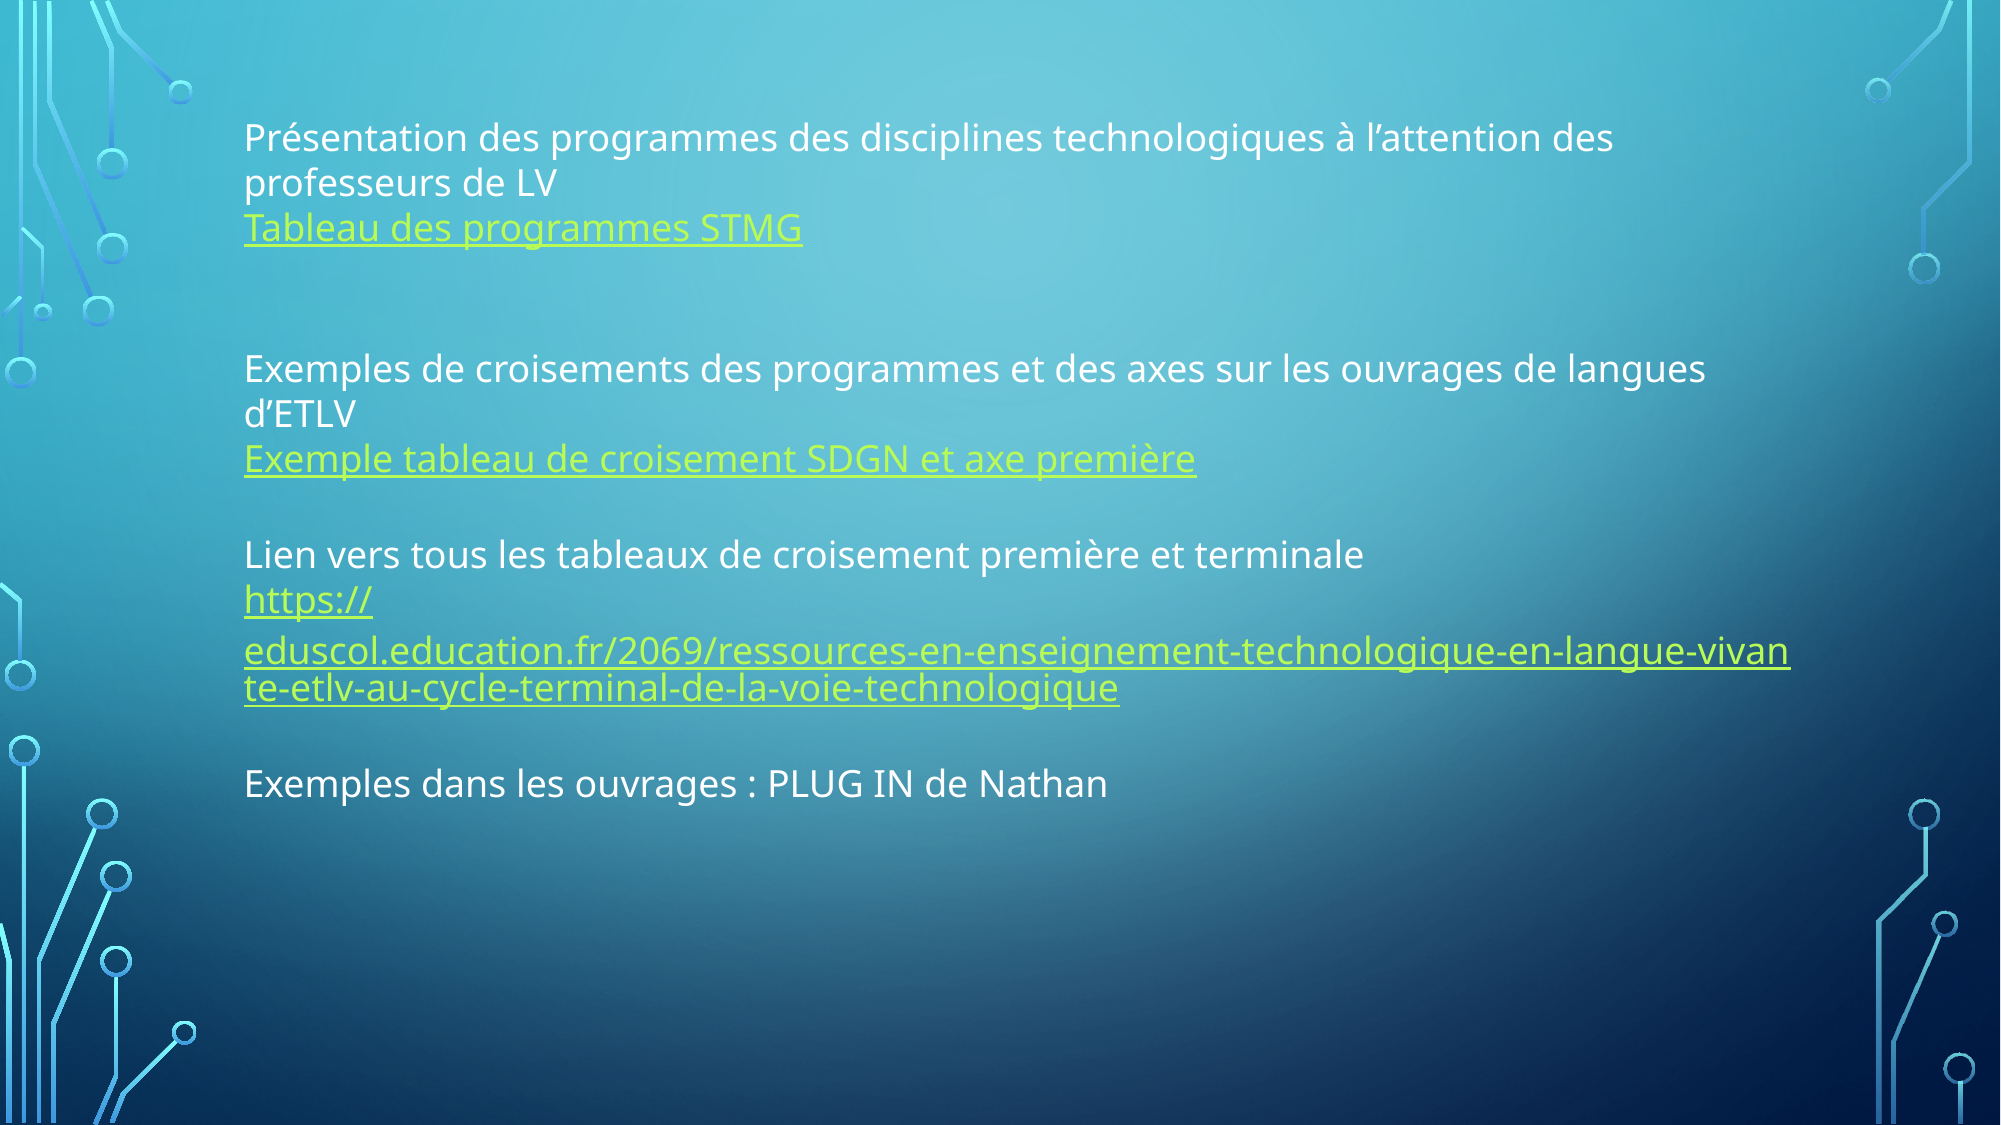

Présentation des programmes des disciplines technologiques à l’attention des professeurs de LV
Tableau des programmes STMG
Exemples de croisements des programmes et des axes sur les ouvrages de langues d’ETLV
Exemple tableau de croisement SDGN et axe première
Lien vers tous les tableaux de croisement première et terminale
https://eduscol.education.fr/2069/ressources-en-enseignement-technologique-en-langue-vivante-etlv-au-cycle-terminal-de-la-voie-technologique
Exemples dans les ouvrages : PLUG IN de Nathan